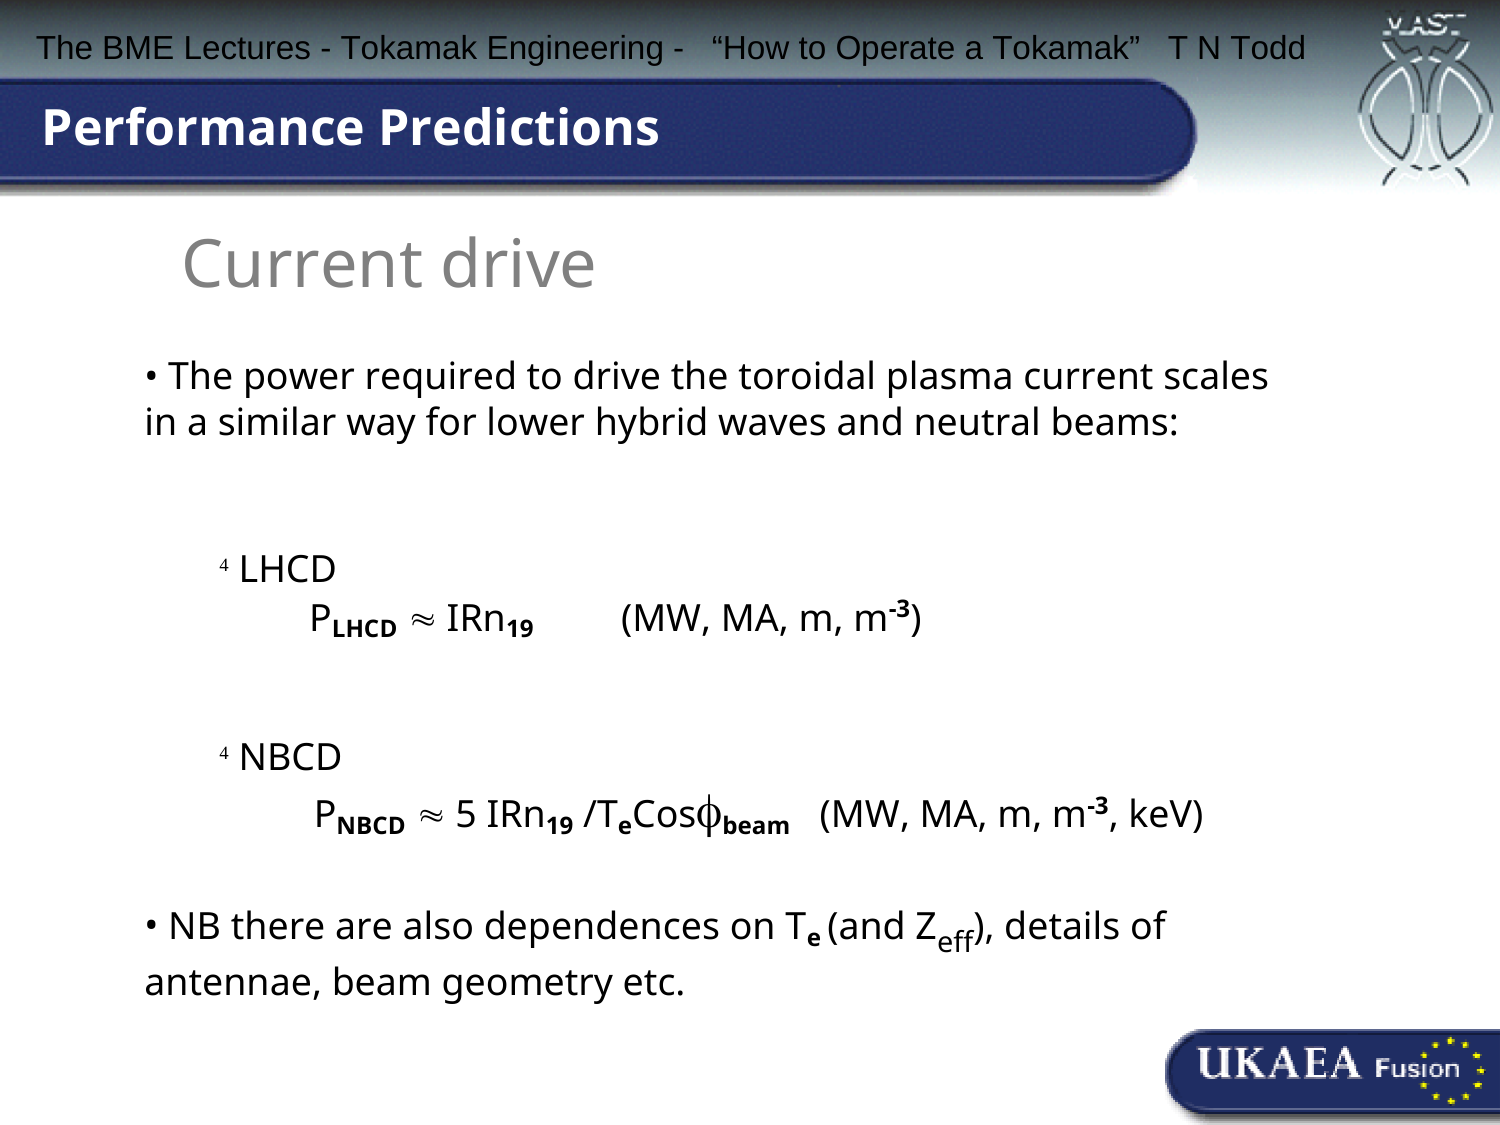

Performance Predictions
The BME Lectures - Tokamak Engineering - “How to Operate a Tokamak” T N Todd
Current drive
 The power required to drive the toroidal plasma current scales in a similar way for lower hybrid waves and neutral beams:
 LHCD
 PLHCD  IRn19 (MW, MA, m, m-3)
 NBCD
 PNBCD  5 IRn19 /TeCosbeam (MW, MA, m, m-3, keV)
 NB there are also dependences on Te (and Zeff), details of antennae, beam geometry etc.